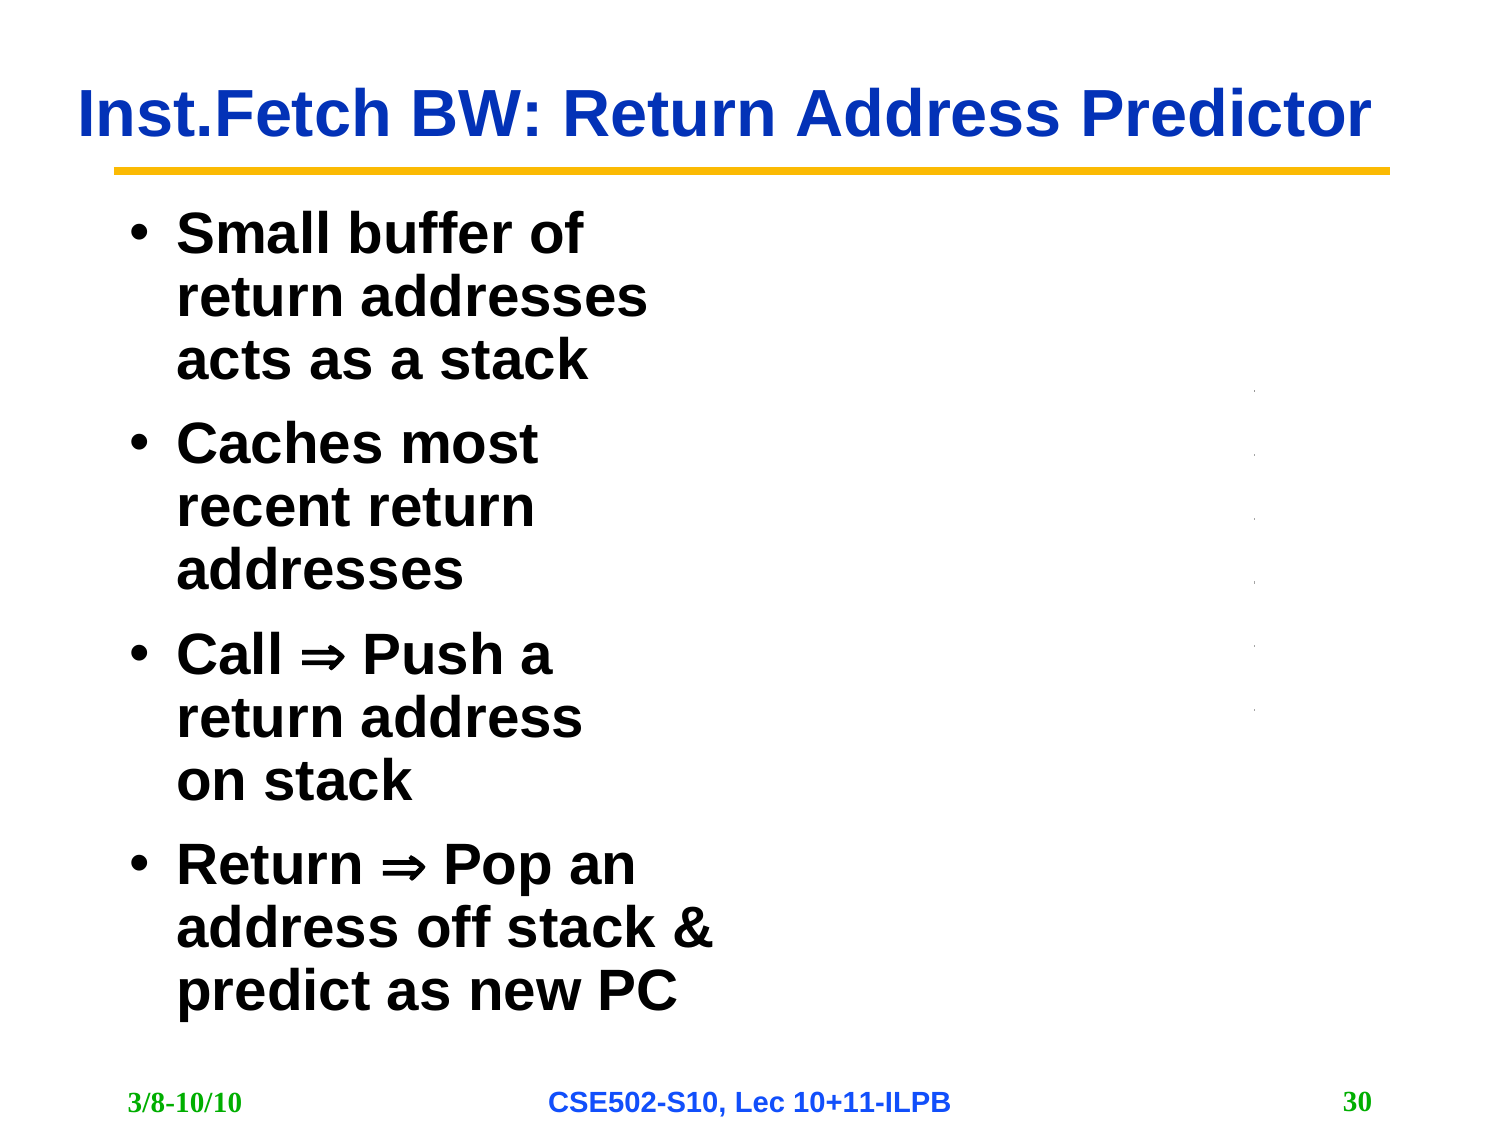

# Inst.Fetch BW: Return Address Predictor
Small buffer of return addresses acts as a stack
Caches most recent return addresses
Call  Push a return address
on stack
Return  Pop an address off stack & predict as new PC
3/8-10/10
CSE502-S10, Lec 10+11-ILPB